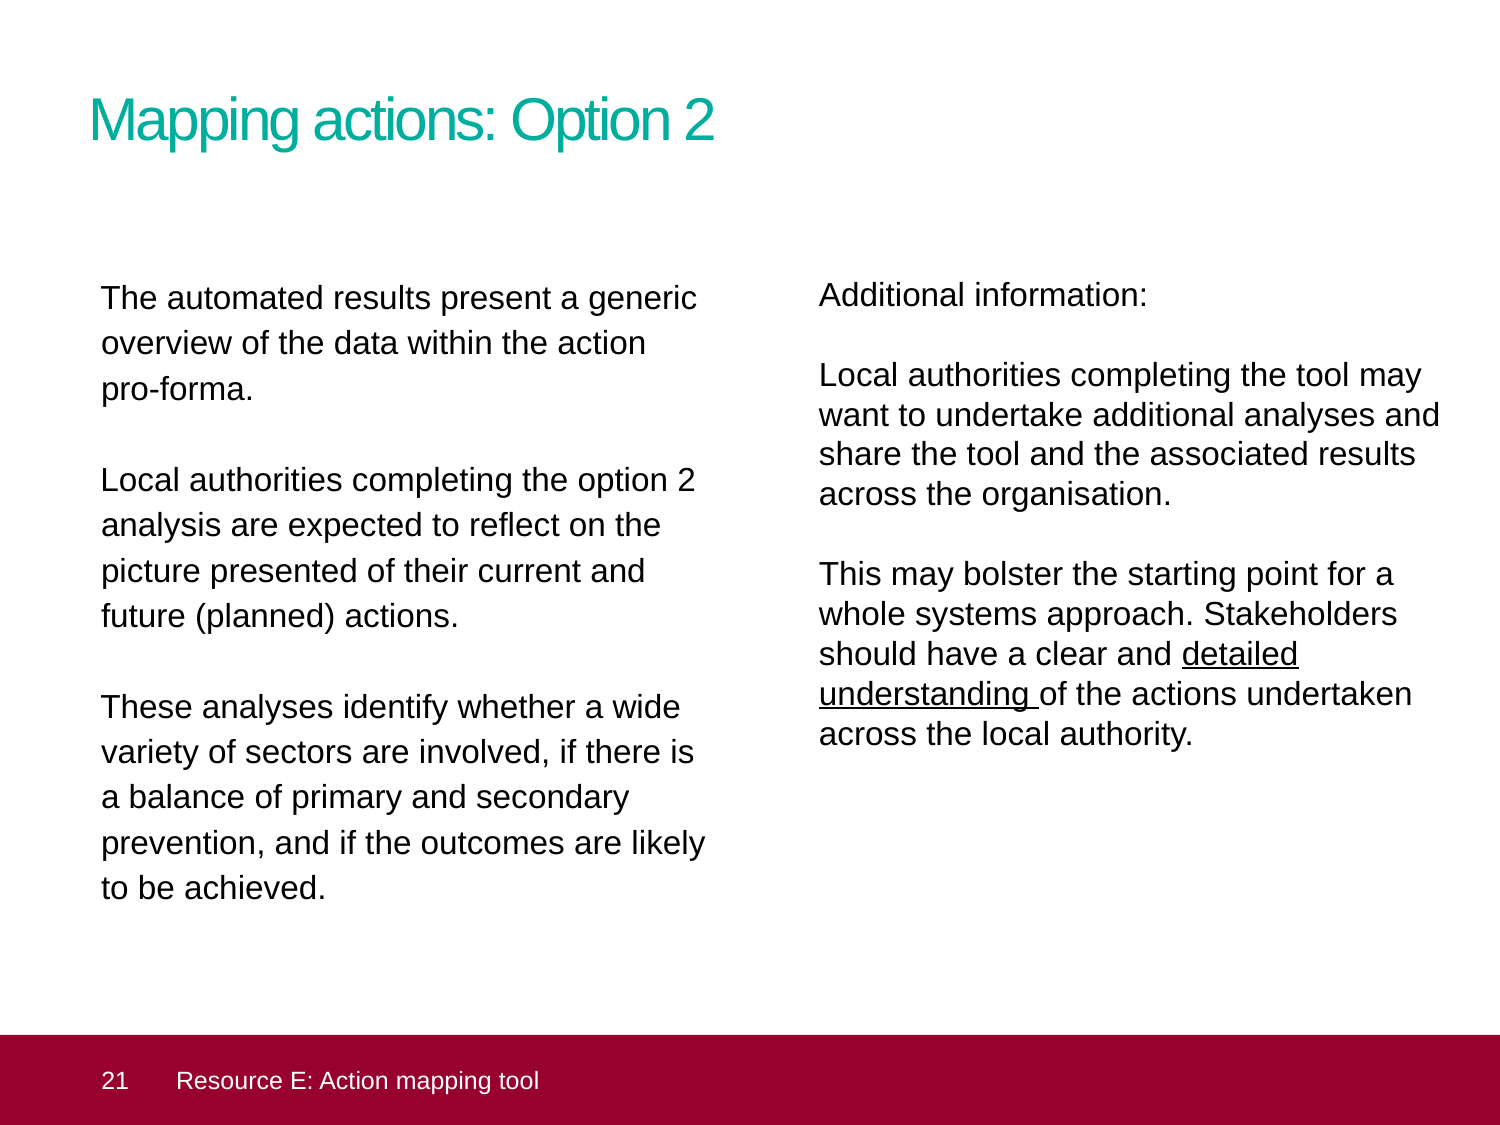

# Mapping actions: Option 2
Additional information:
Local authorities completing the tool may want to undertake additional analyses and share the tool and the associated results across the organisation.
This may bolster the starting point for a whole systems approach. Stakeholders should have a clear and detailed understanding of the actions undertaken across the local authority.
The automated results present a generic overview of the data within the action
pro-forma.
Local authorities completing the option 2 analysis are expected to reflect on the picture presented of their current and future (planned) actions.
These analyses identify whether a wide variety of sectors are involved, if there is a balance of primary and secondary prevention, and if the outcomes are likely to be achieved.
 20
Resource E: Action mapping tool